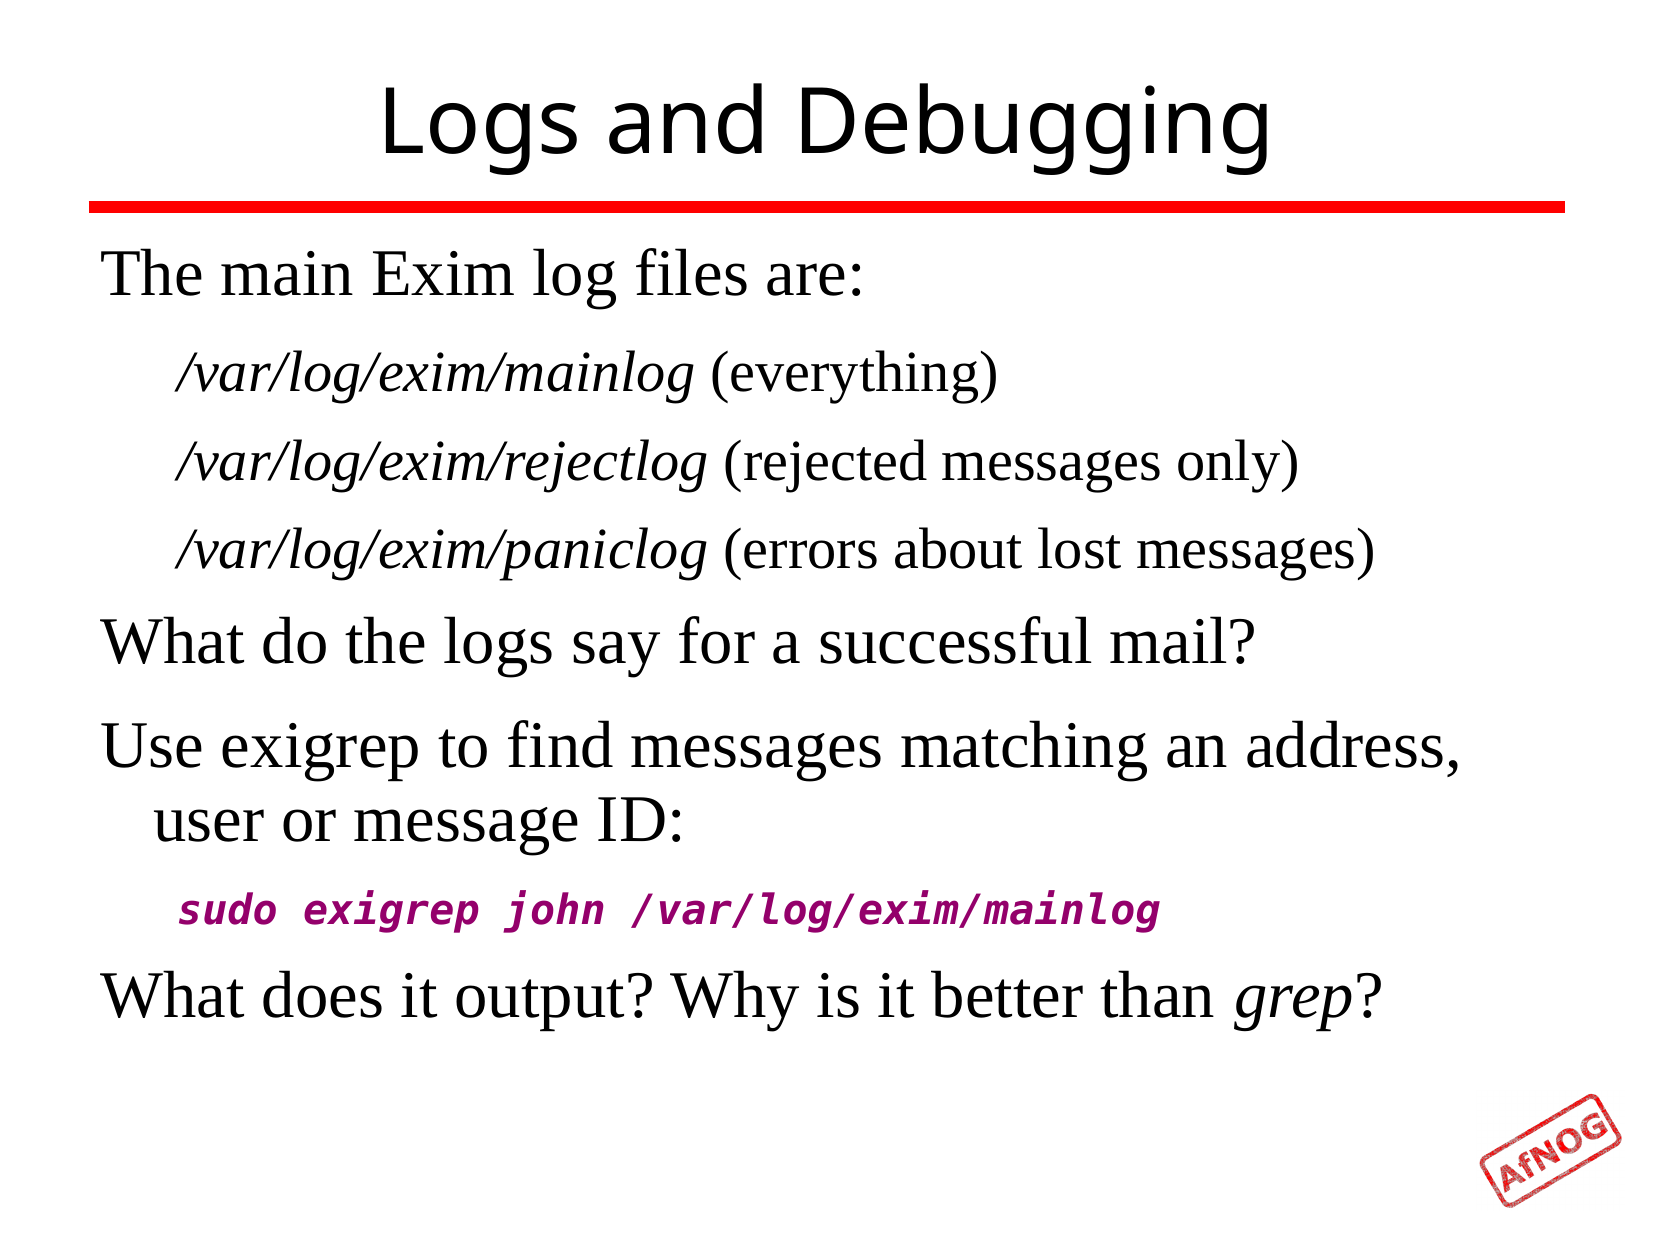

# Logs and Debugging
The main Exim log files are:
/var/log/exim/mainlog (everything)
/var/log/exim/rejectlog (rejected messages only)
/var/log/exim/paniclog (errors about lost messages)
What do the logs say for a successful mail?
Use exigrep to find messages matching an address, user or message ID:
sudo exigrep john /var/log/exim/mainlog
What does it output? Why is it better than grep?